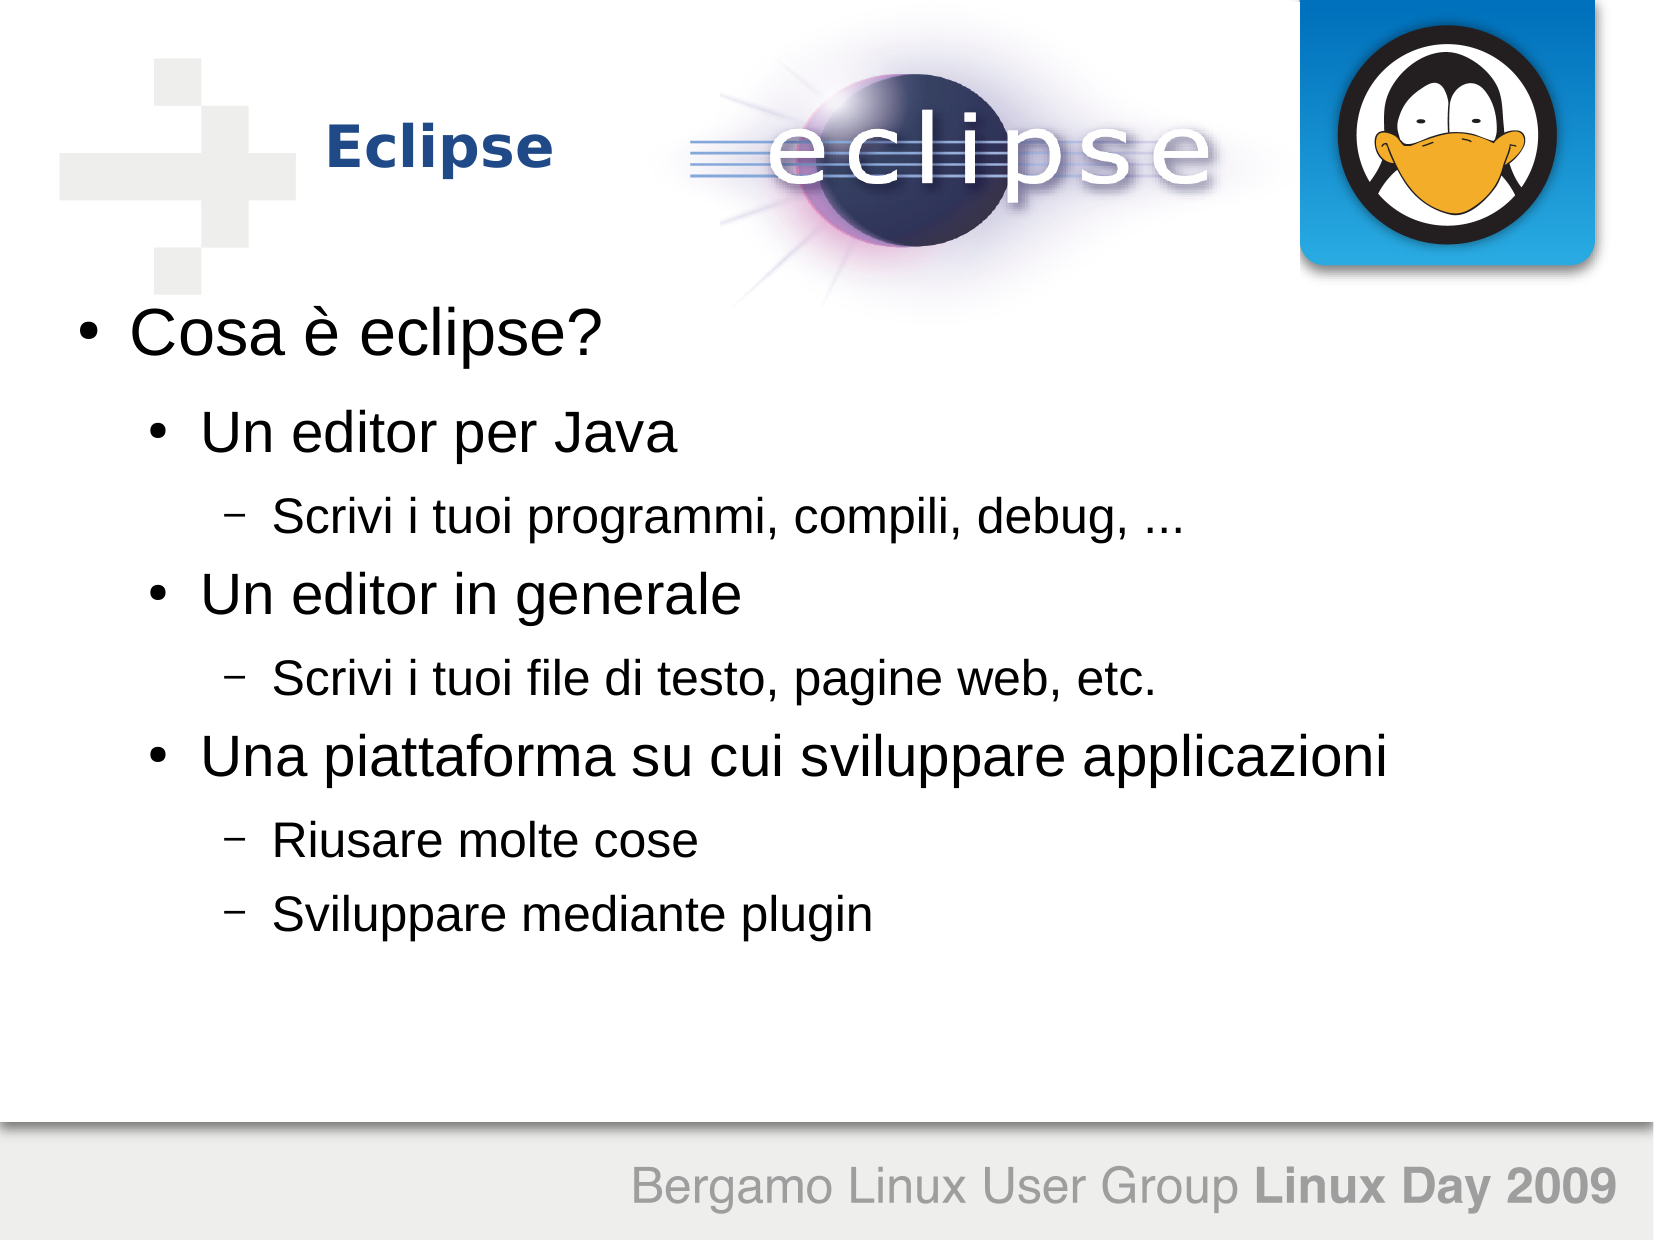

# Eclipse
Cosa è eclipse?
Un editor per Java
Scrivi i tuoi programmi, compili, debug, ...
Un editor in generale
Scrivi i tuoi file di testo, pagine web, etc.
Una piattaforma su cui sviluppare applicazioni
Riusare molte cose
Sviluppare mediante plugin